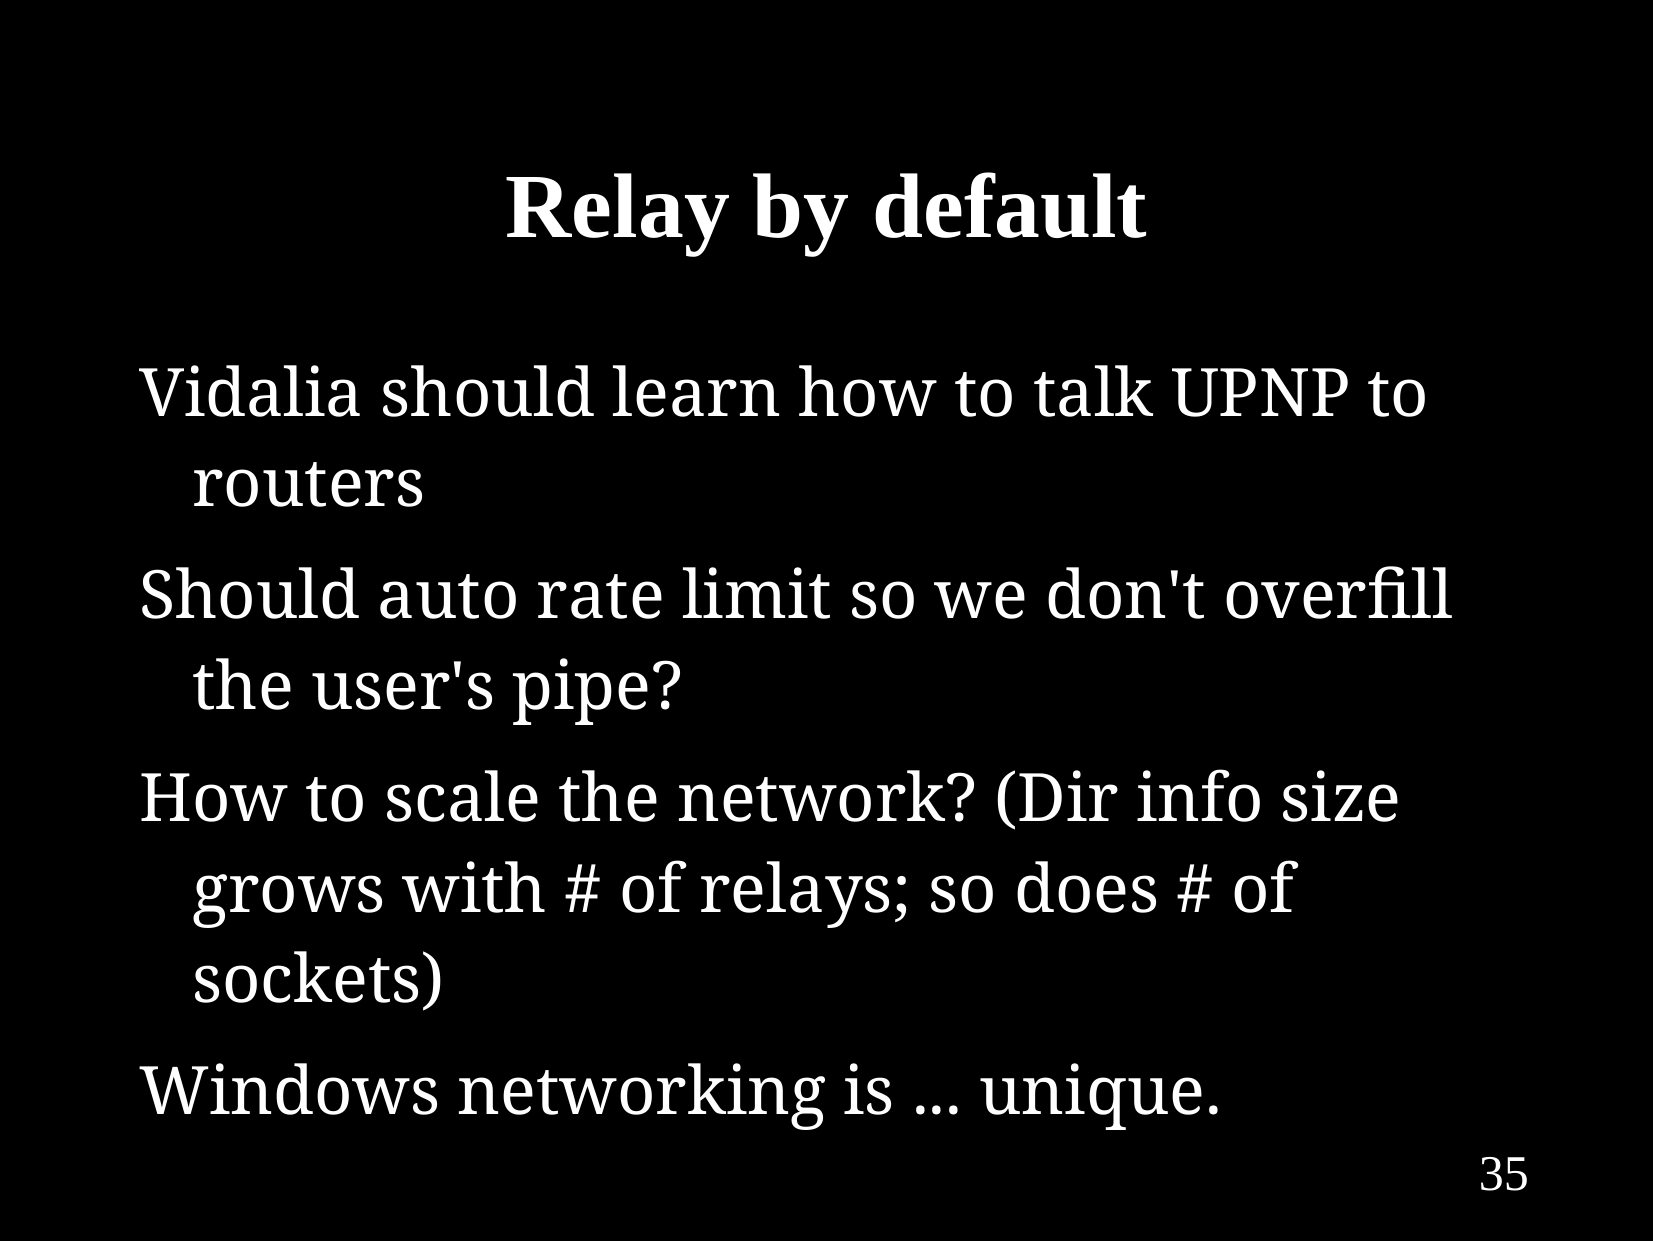

# Relay by default
Vidalia should learn how to talk UPNP to routers
Should auto rate limit so we don't overfill the user's pipe?
How to scale the network? (Dir info size grows with # of relays; so does # of sockets)
Windows networking is ... unique.